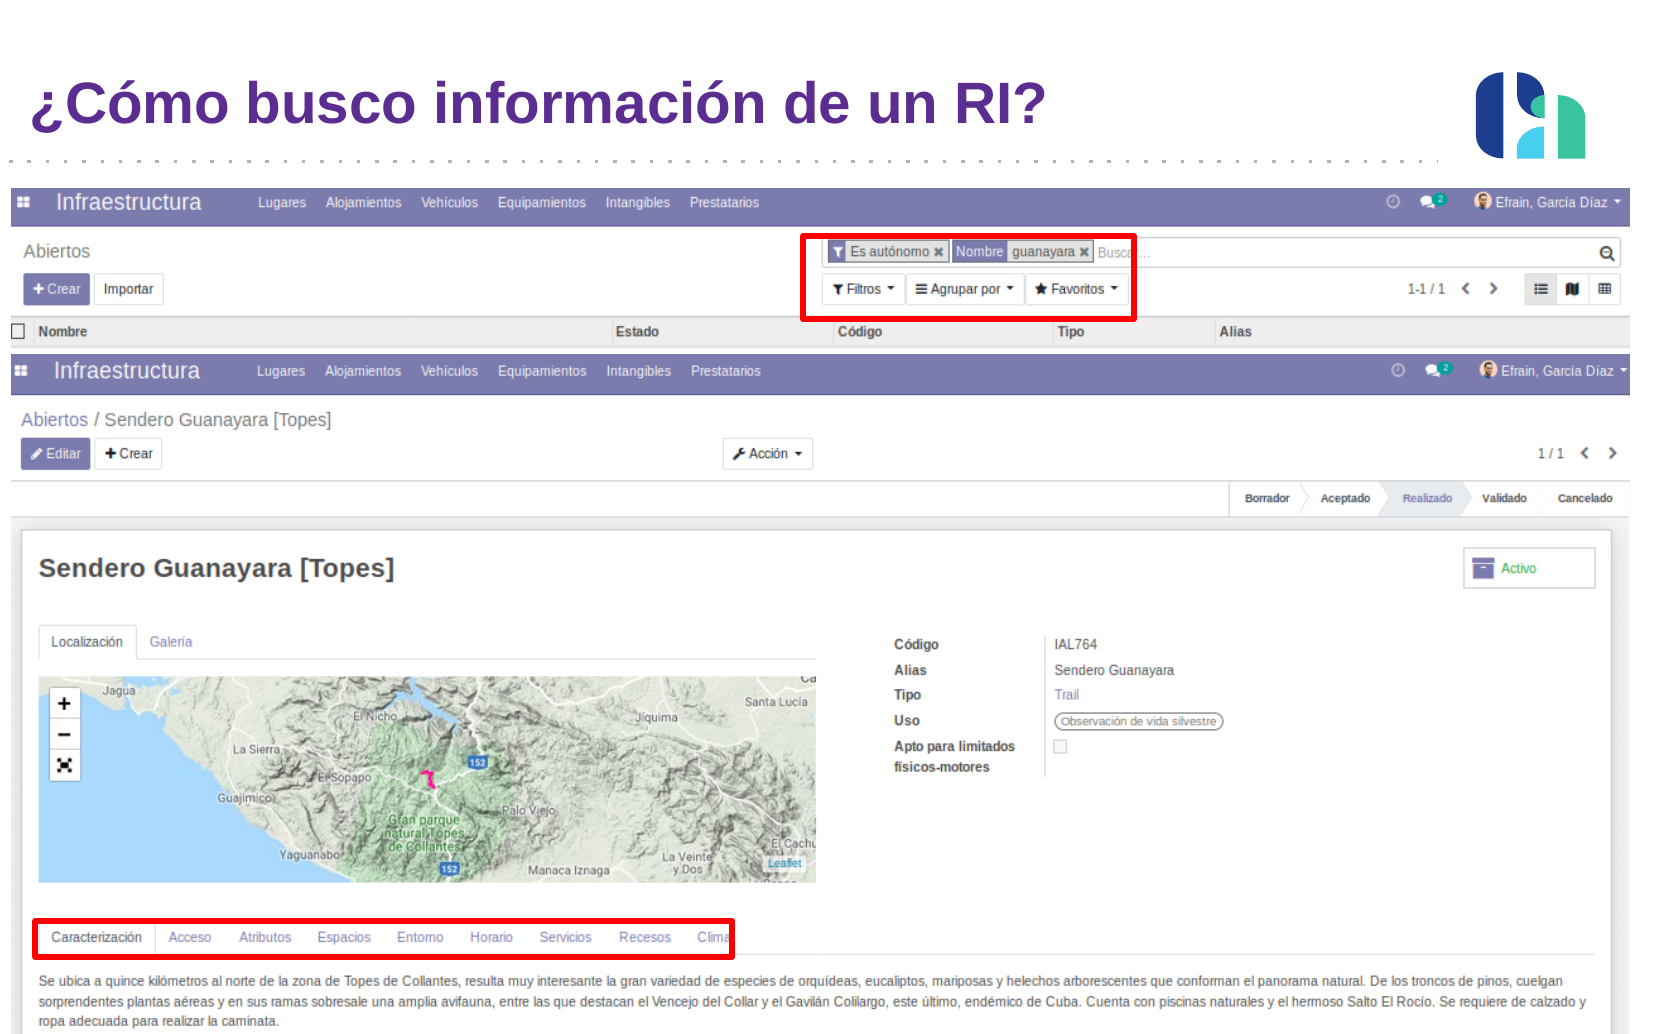

¿Cómo busco información de un RI?
15